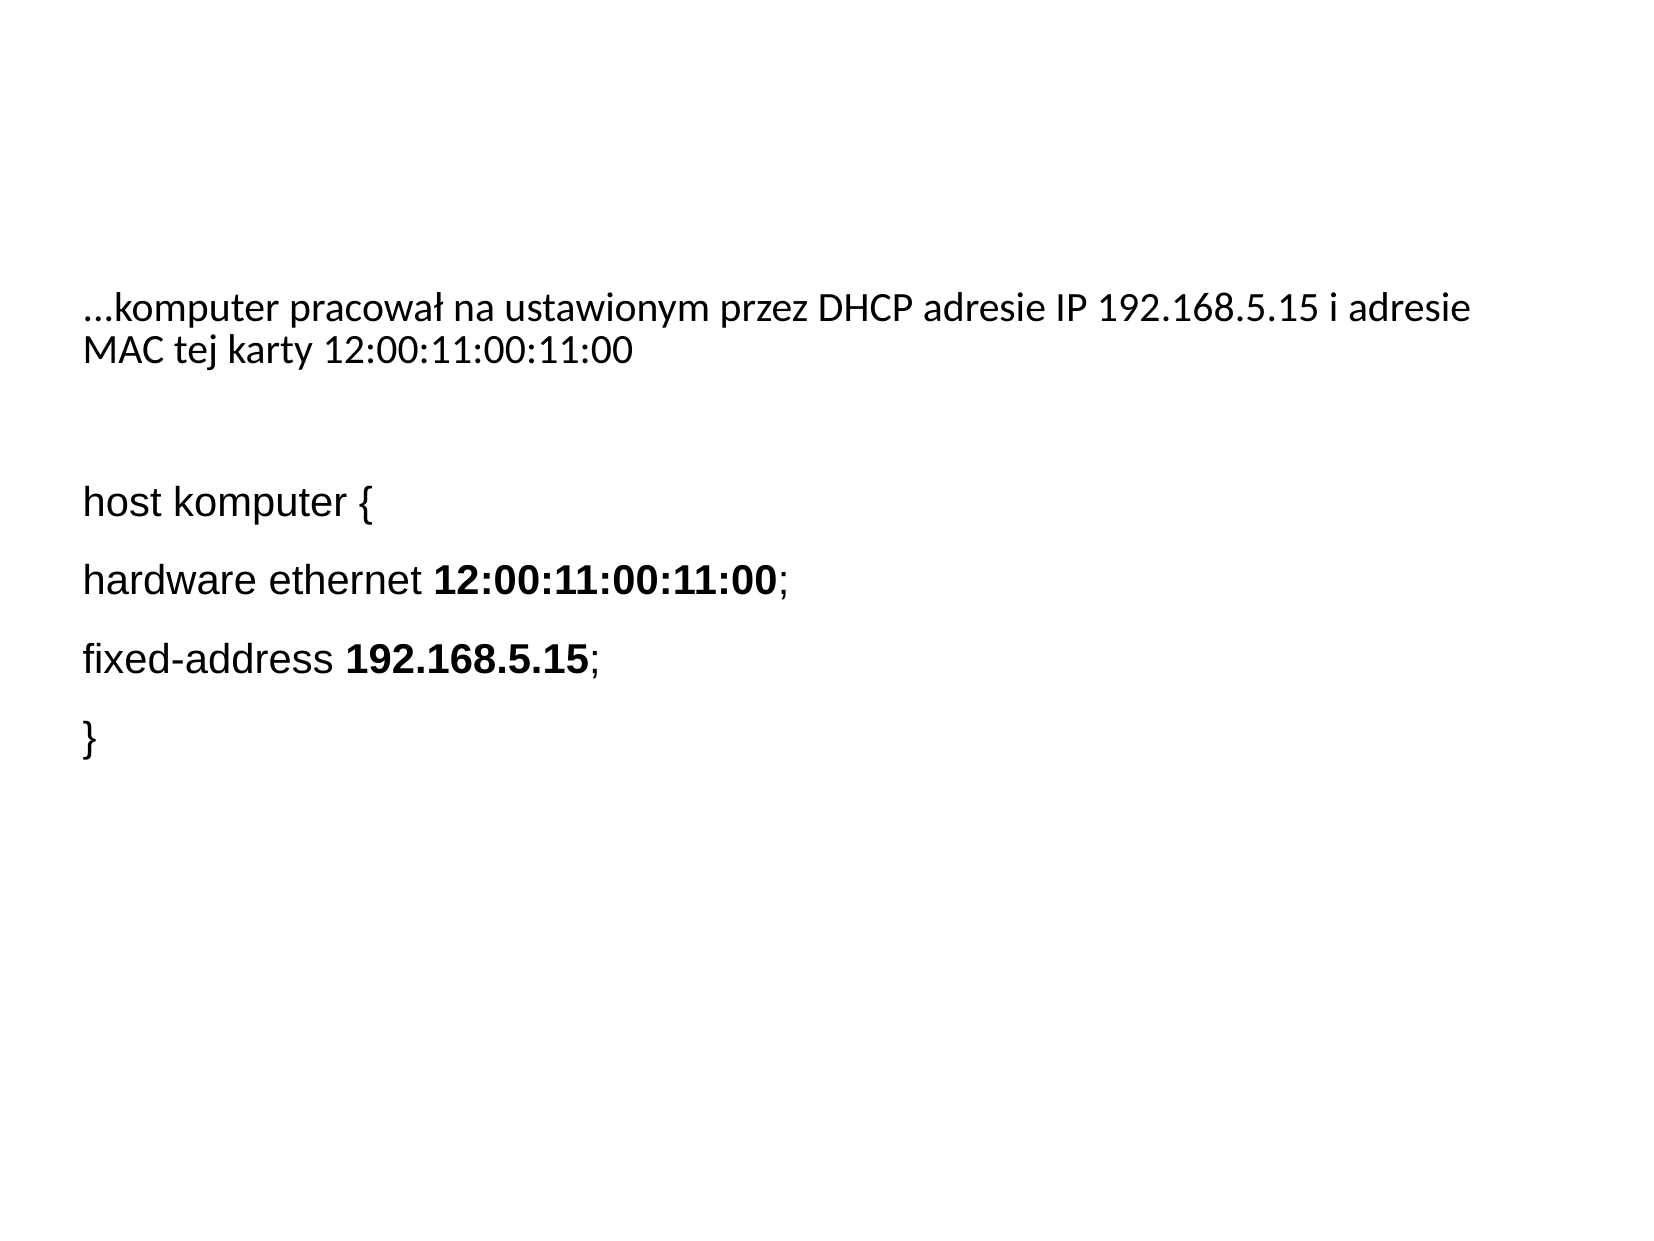

#
...komputer pracował na ustawionym przez DHCP adresie IP 192.168.5.15 i adresie MAC tej karty 12:00:11:00:11:00
host komputer {
hardware ethernet 12:00:11:00:11:00;
fixed-address 192.168.5.15;
}